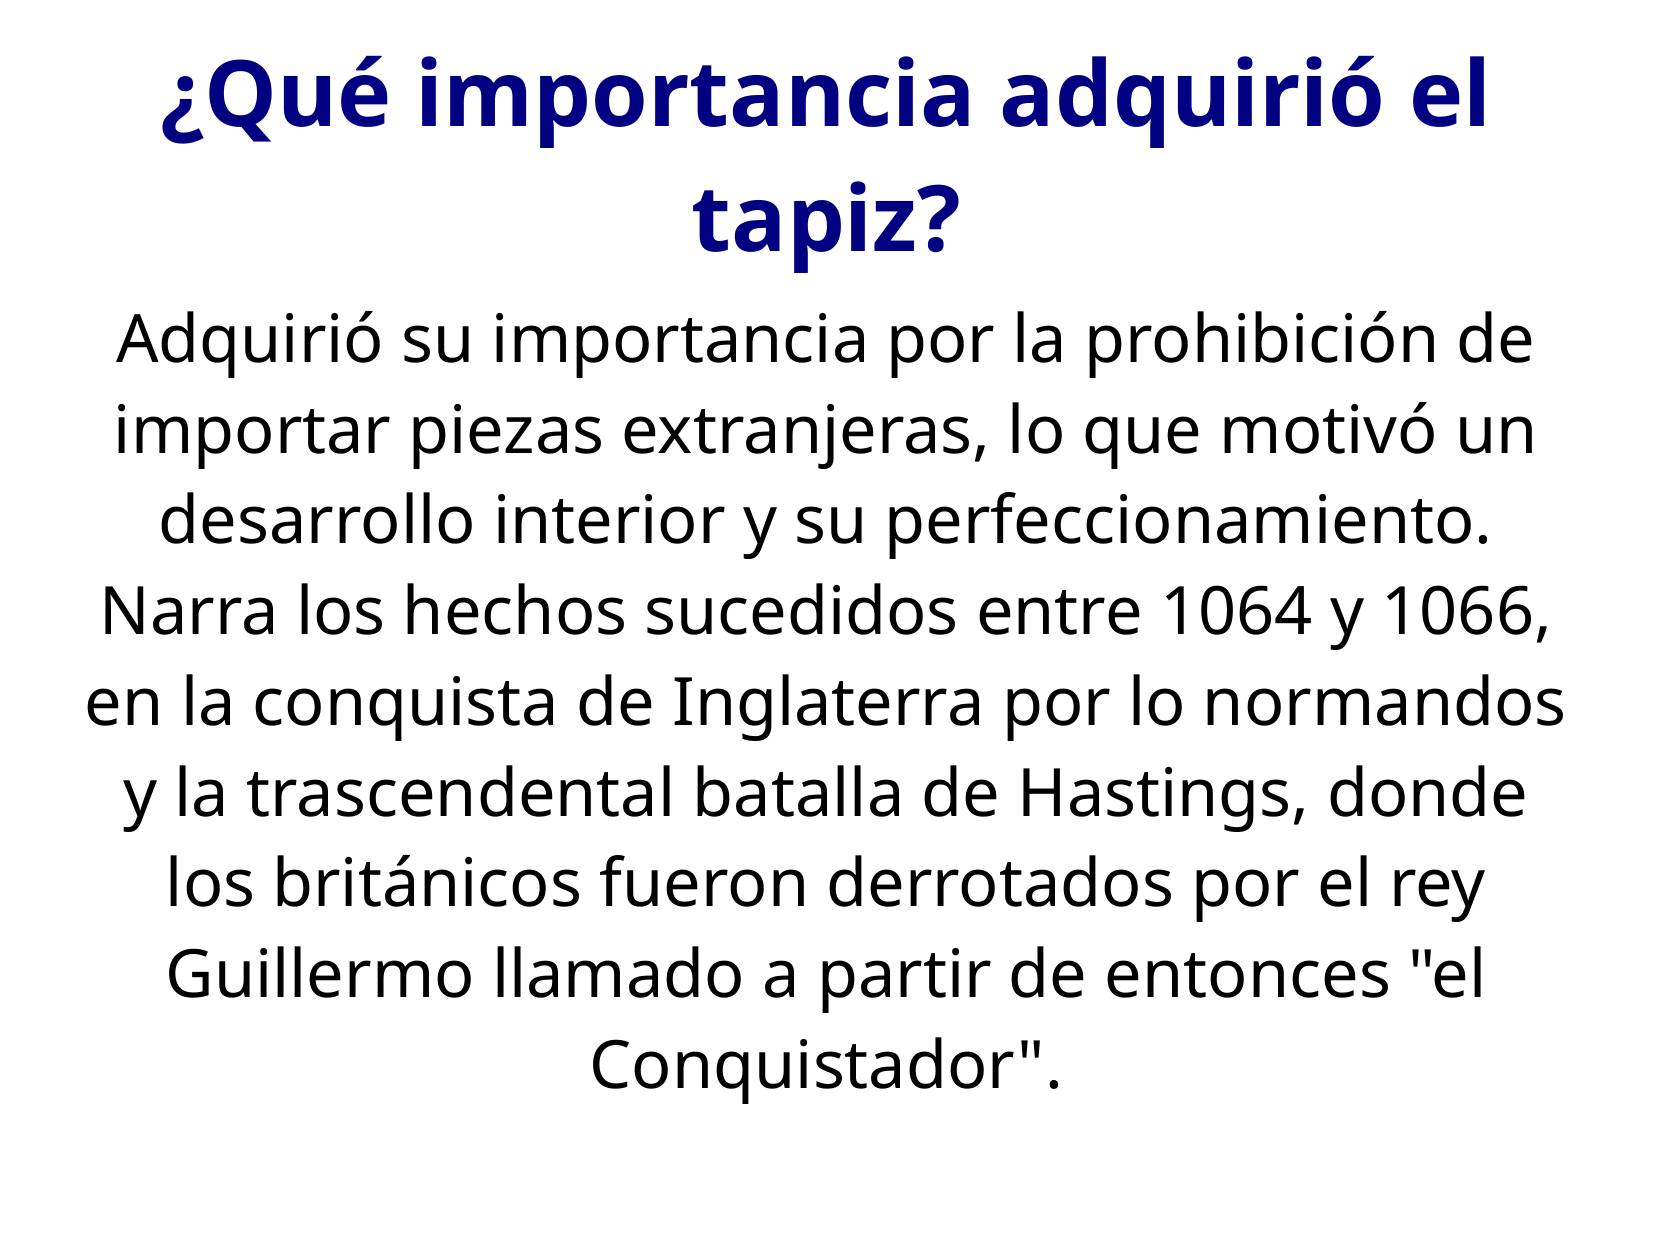

# ¿Qué importancia adquirió el tapiz?
Adquirió su importancia por la prohibición de importar piezas extranjeras, lo que motivó un desarrollo interior y su perfeccionamiento. Narra los hechos sucedidos entre 1064 y 1066, en la conquista de Inglaterra por lo normandos y la trascendental batalla de Hastings, donde los británicos fueron derrotados por el rey Guillermo llamado a partir de entonces "el Conquistador".